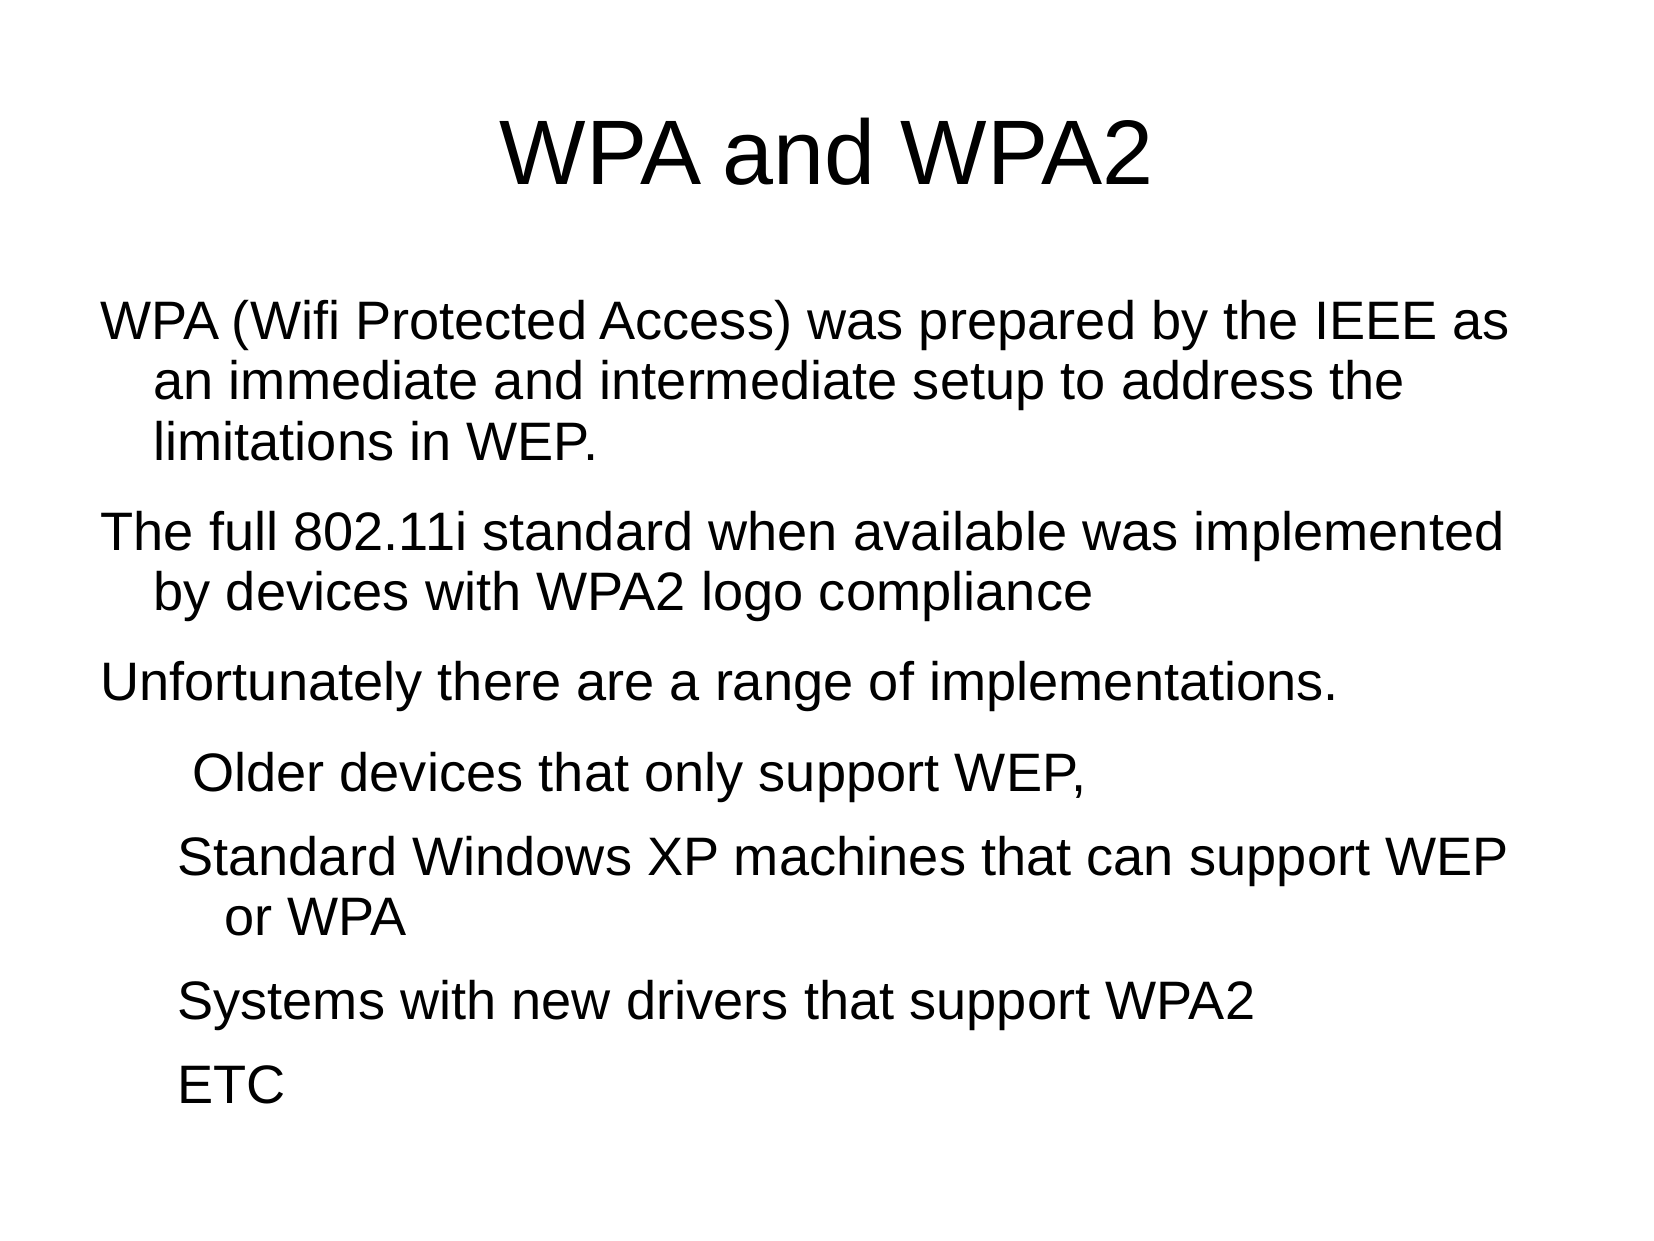

# WPA and WPA2
WPA (Wifi Protected Access) was prepared by the IEEE as an immediate and intermediate setup to address the limitations in WEP.
The full 802.11i standard when available was implemented by devices with WPA2 logo compliance
Unfortunately there are a range of implementations.
 Older devices that only support WEP,
Standard Windows XP machines that can support WEP or WPA
Systems with new drivers that support WPA2
ETC